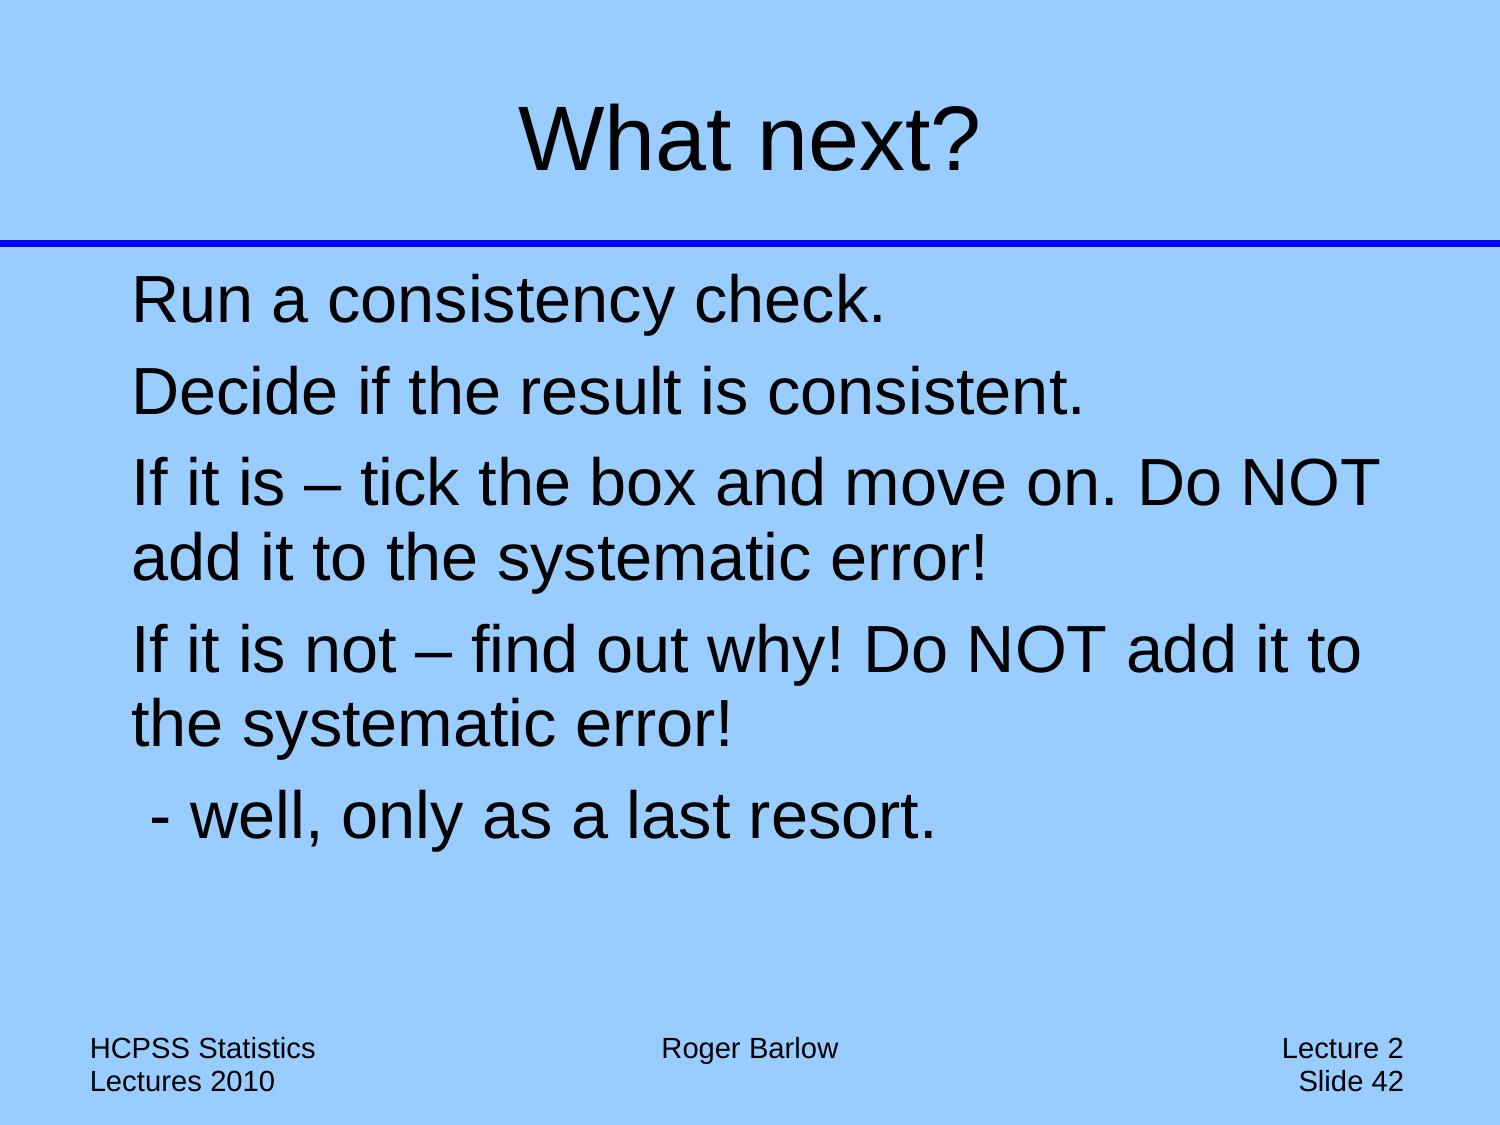

# What next?
Run a consistency check.
Decide if the result is consistent.
If it is – tick the box and move on. Do NOT add it to the systematic error!
If it is not – find out why! Do NOT add it to the systematic error!
 - well, only as a last resort.
42